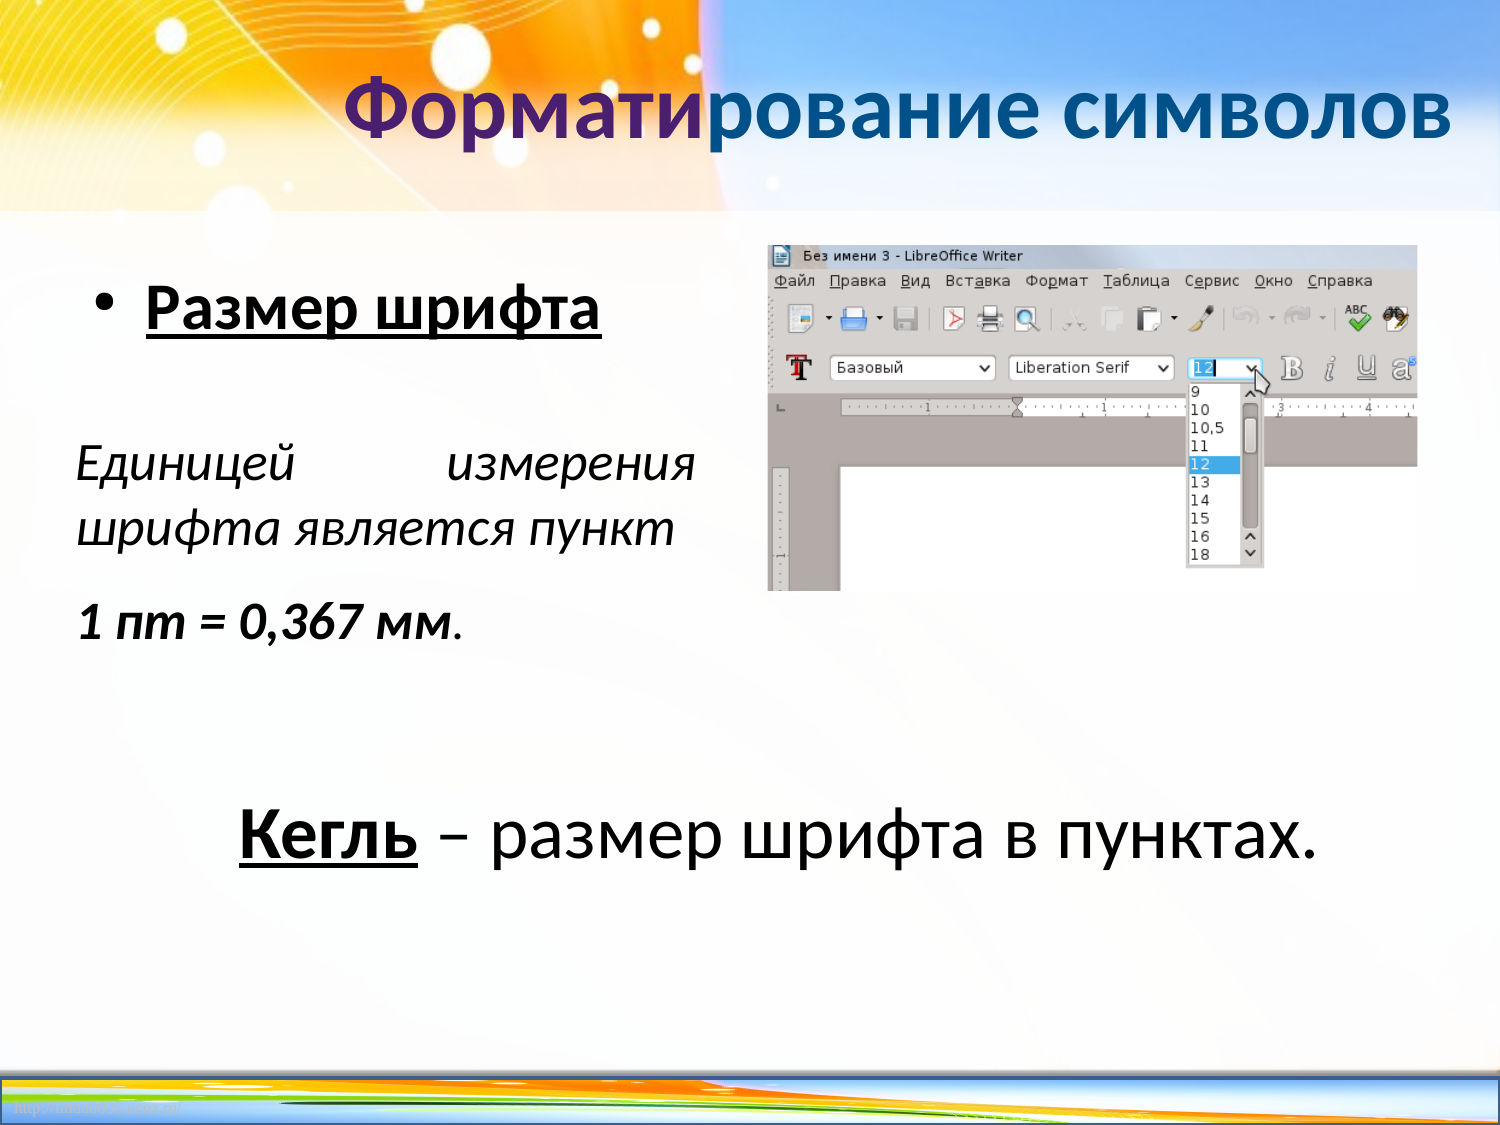

Форматирование символов
# Размер шрифта
Единицей измерения шрифта является пункт
1 пт = 0,367 мм.
Кегль – размер шрифта в пунктах.